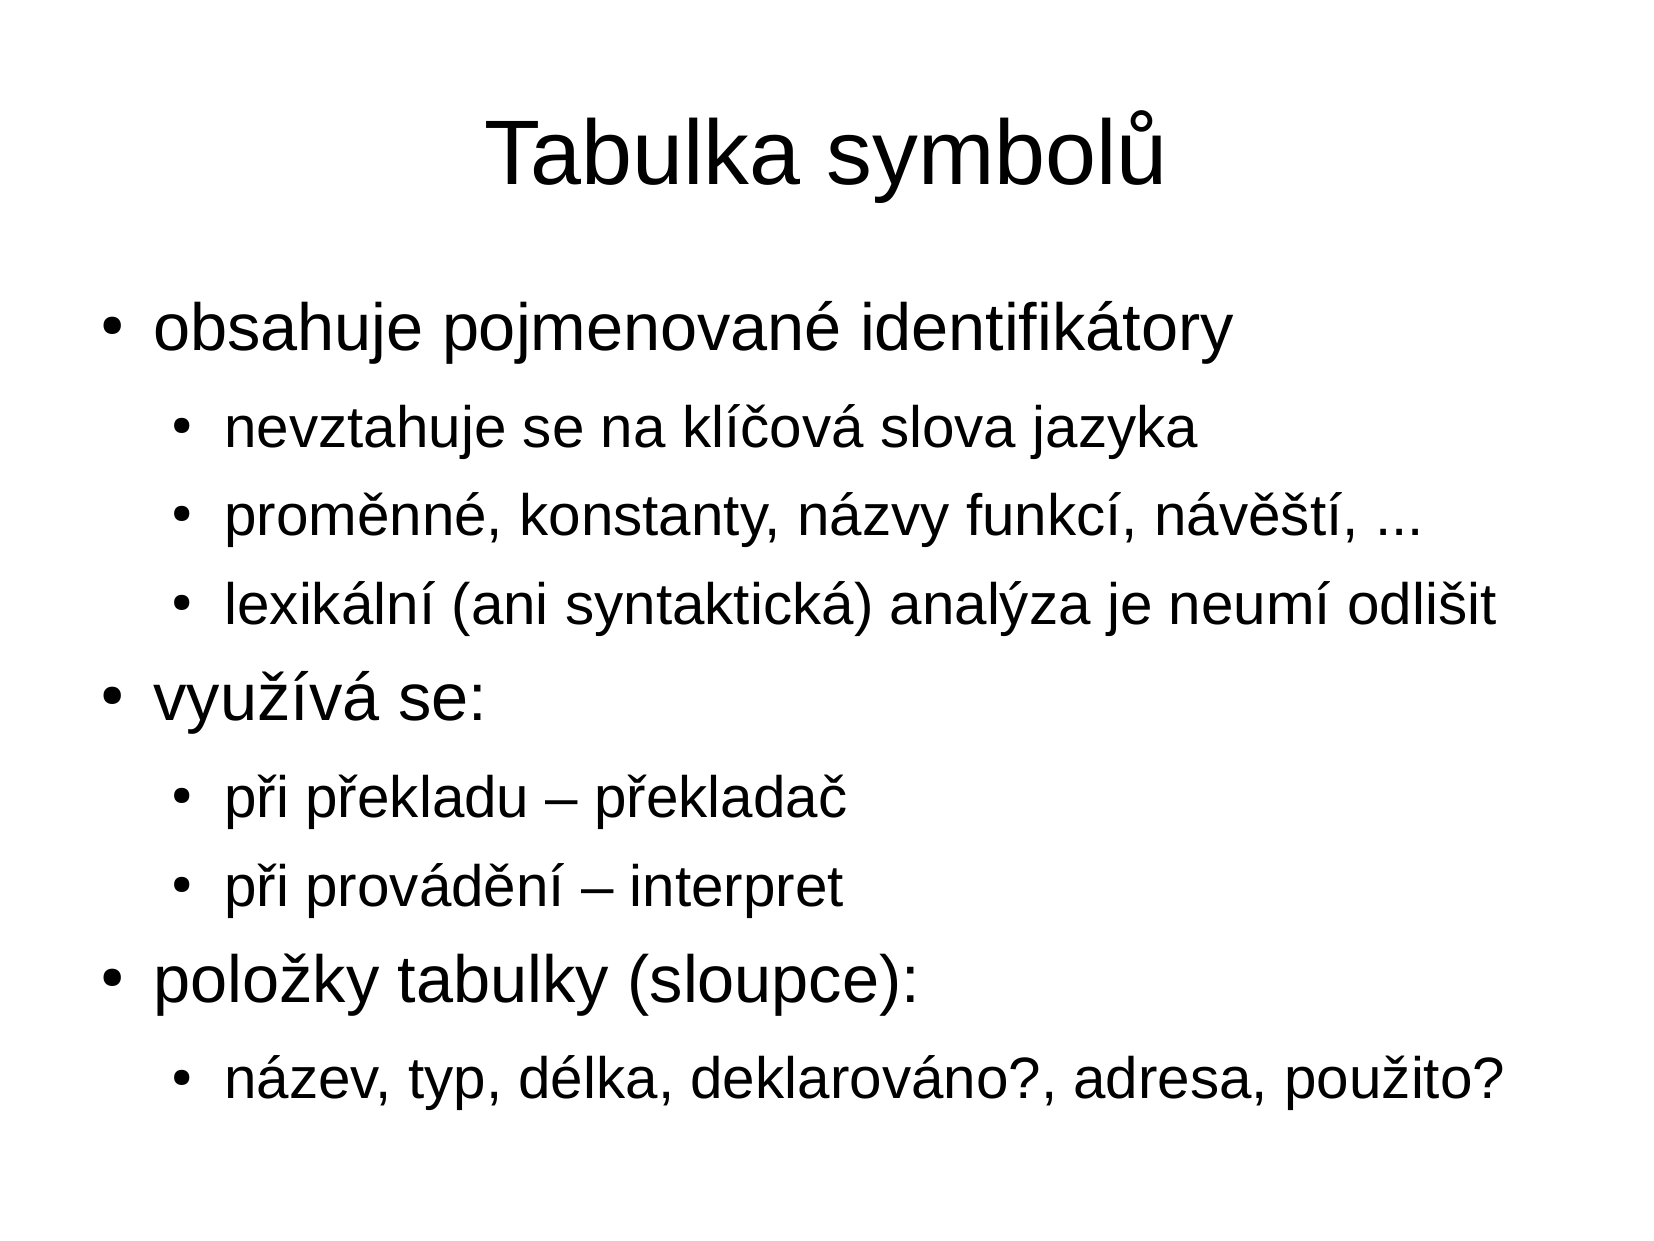

# Tabulka symbolů
obsahuje pojmenované identifikátory
nevztahuje se na klíčová slova jazyka
proměnné, konstanty, názvy funkcí, návěští, ...
lexikální (ani syntaktická) analýza je neumí odlišit
využívá se:
při překladu – překladač
při provádění – interpret
položky tabulky (sloupce):
název, typ, délka, deklarováno?, adresa, použito?